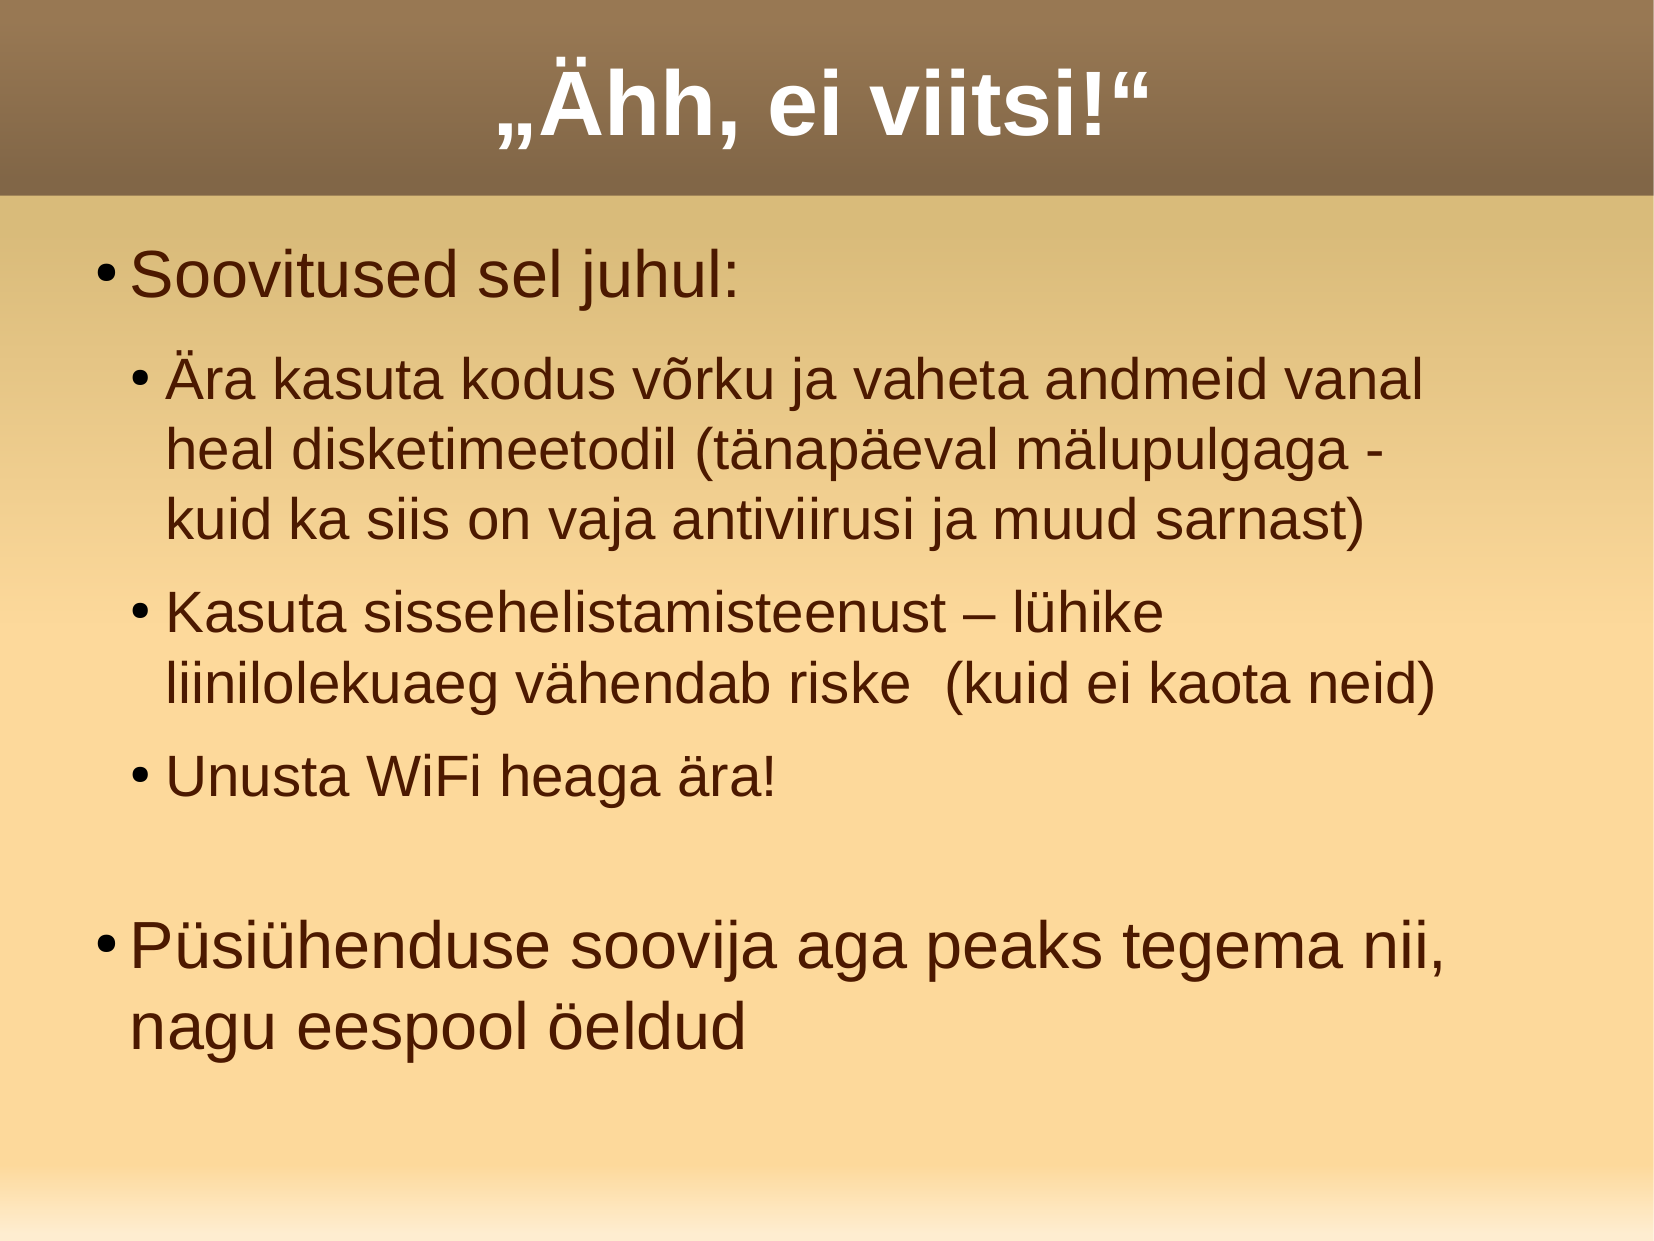

# „Ähh, ei viitsi!“
Soovitused sel juhul:
Ära kasuta kodus võrku ja vaheta andmeid vanal heal disketimeetodil (tänapäeval mälupulgaga - kuid ka siis on vaja antiviirusi ja muud sarnast)
Kasuta sissehelistamisteenust – lühike liinilolekuaeg vähendab riske (kuid ei kaota neid)
Unusta WiFi heaga ära!
Püsiühenduse soovija aga peaks tegema nii, nagu eespool öeldud